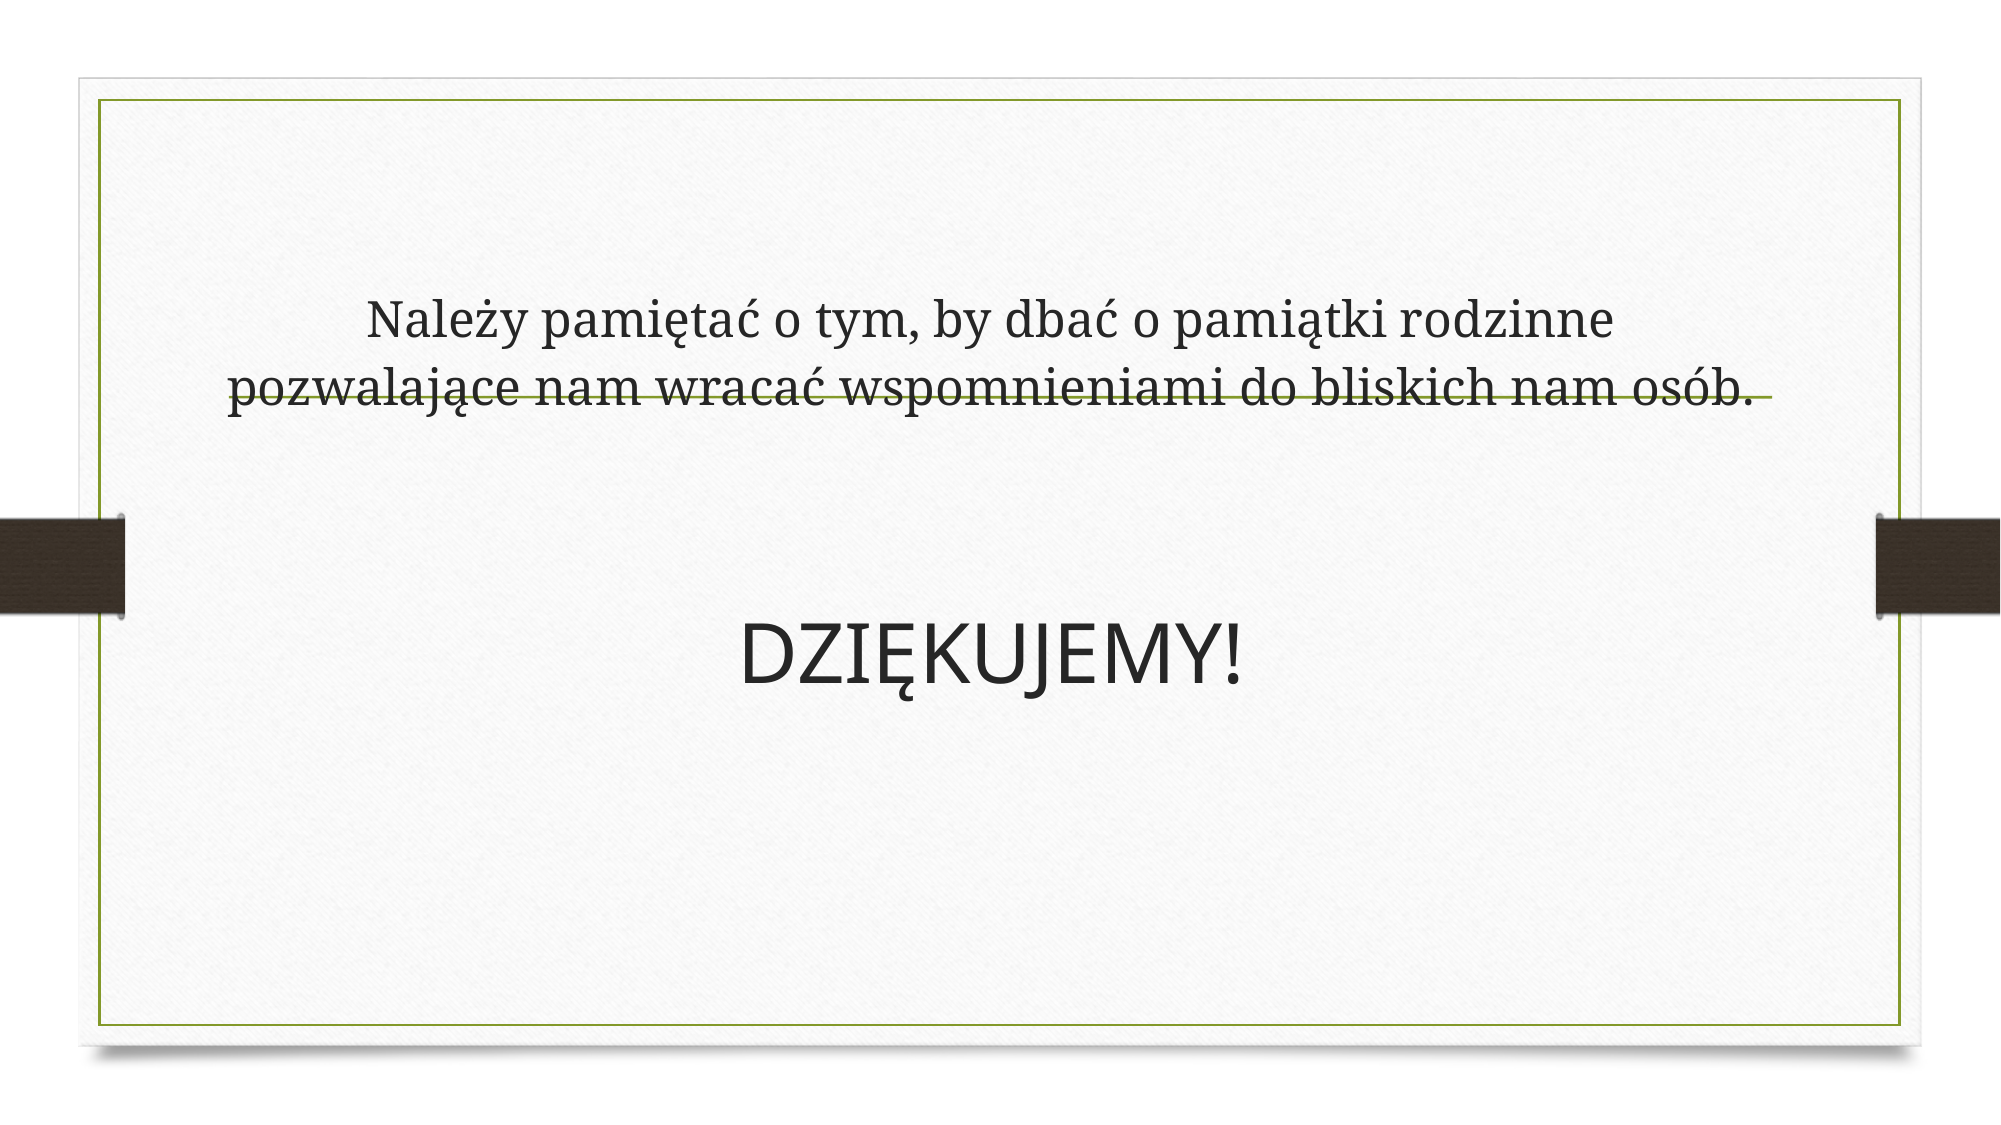

# Należy pamiętać o tym, by dbać o pamiątki rodzinne pozwalające nam wracać wspomnieniami do bliskich nam osób.
DZIĘKUJEMY!